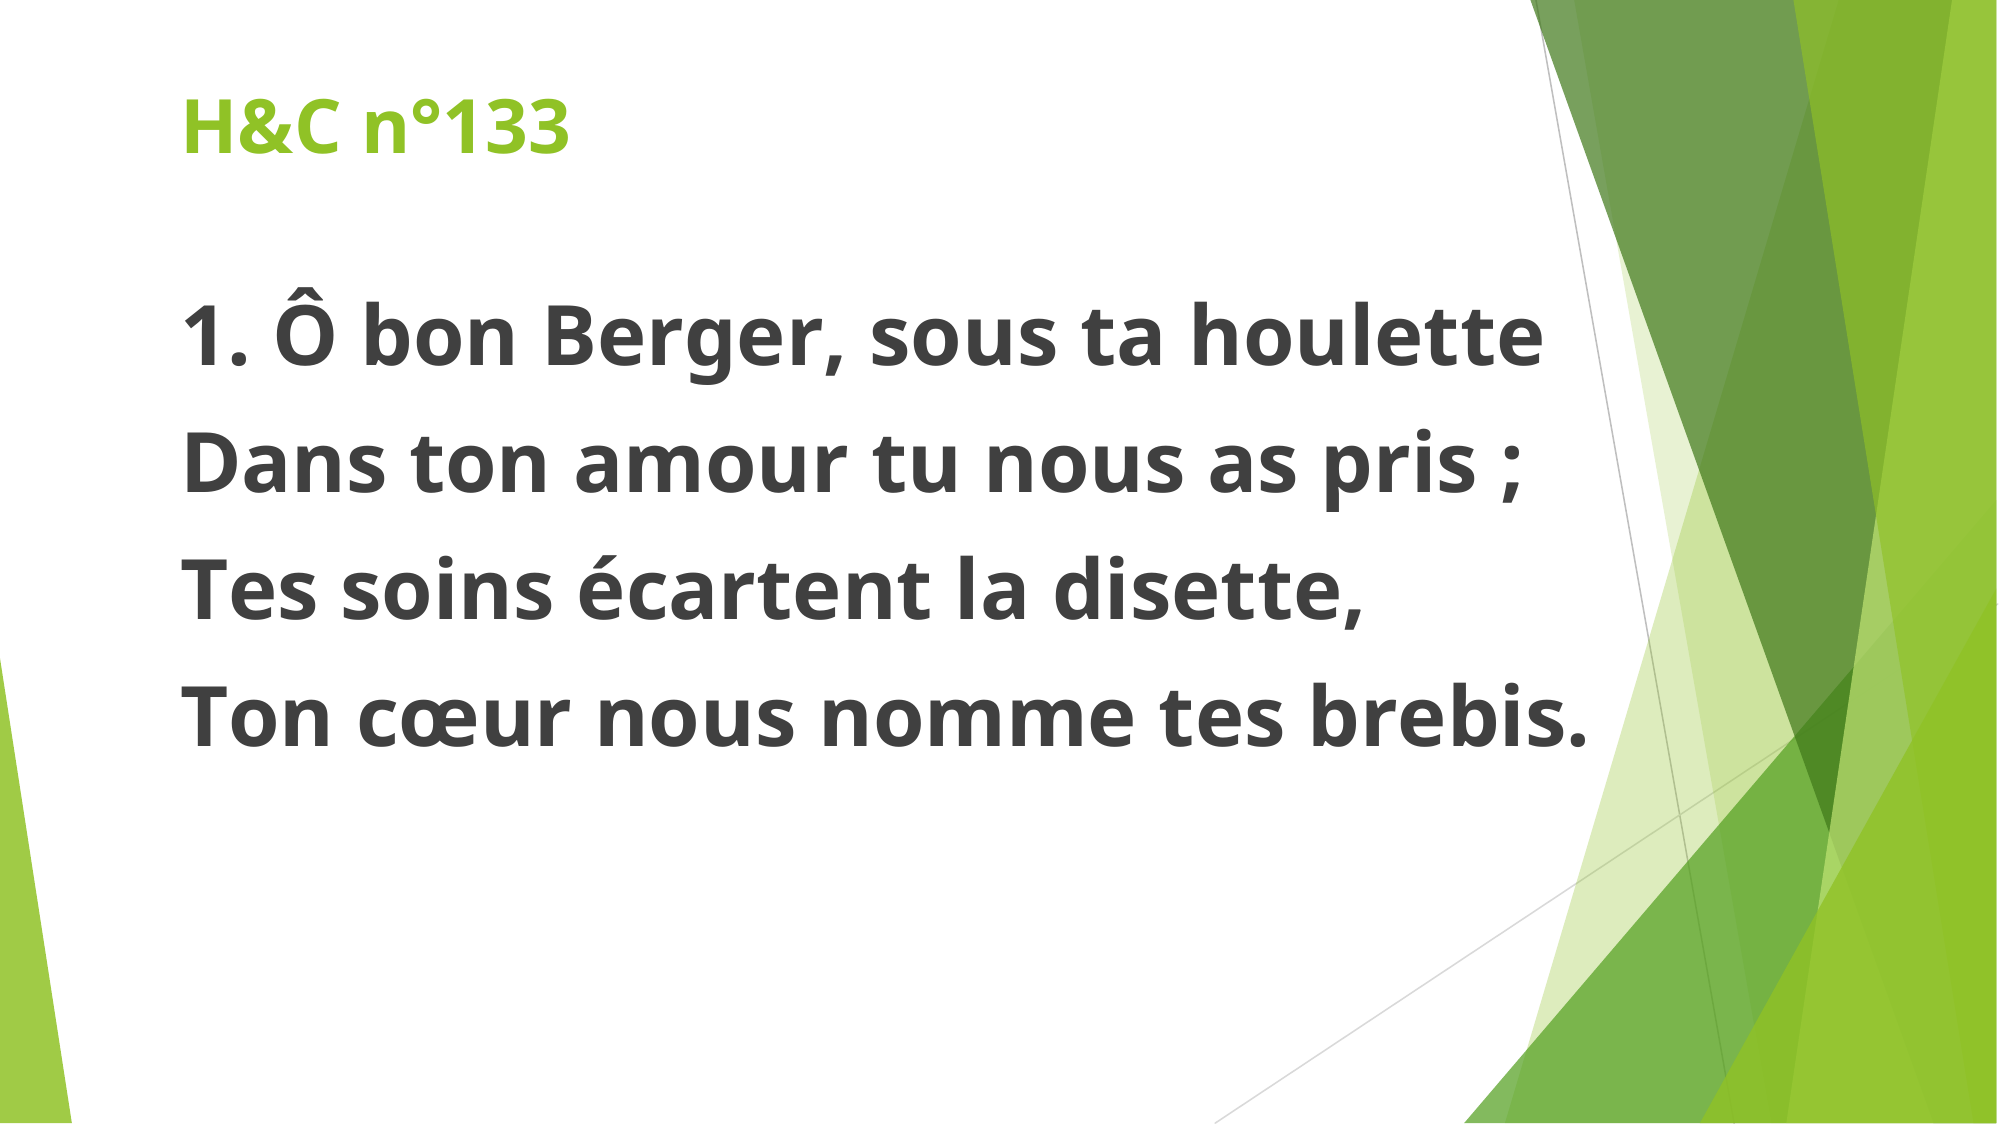

H&C n°133
1. Ô bon Berger, sous ta houlette
Dans ton amour tu nous as pris ;
Tes soins écartent la disette,
Ton cœur nous nomme tes brebis.